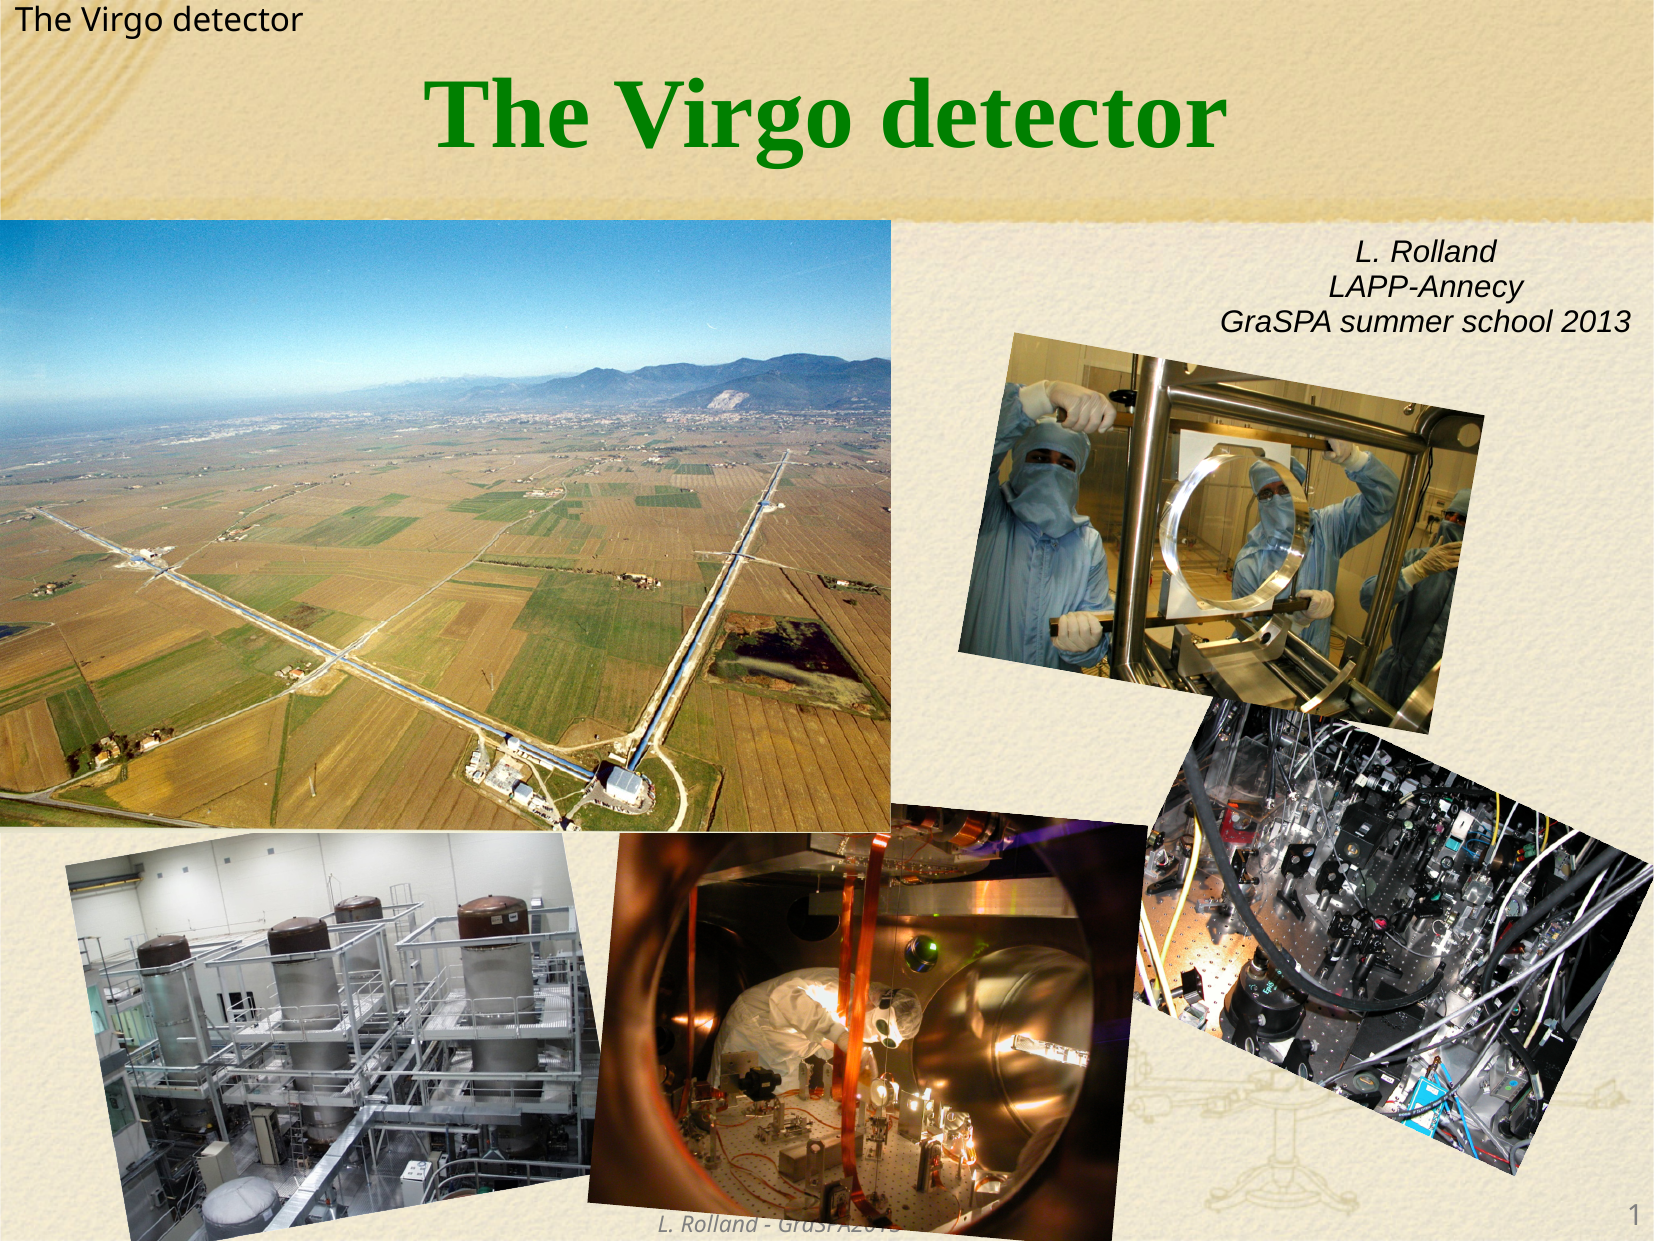

The Virgo detector
# The Virgo detector
L. Rolland
LAPP-Annecy
GraSPA summer school 2013